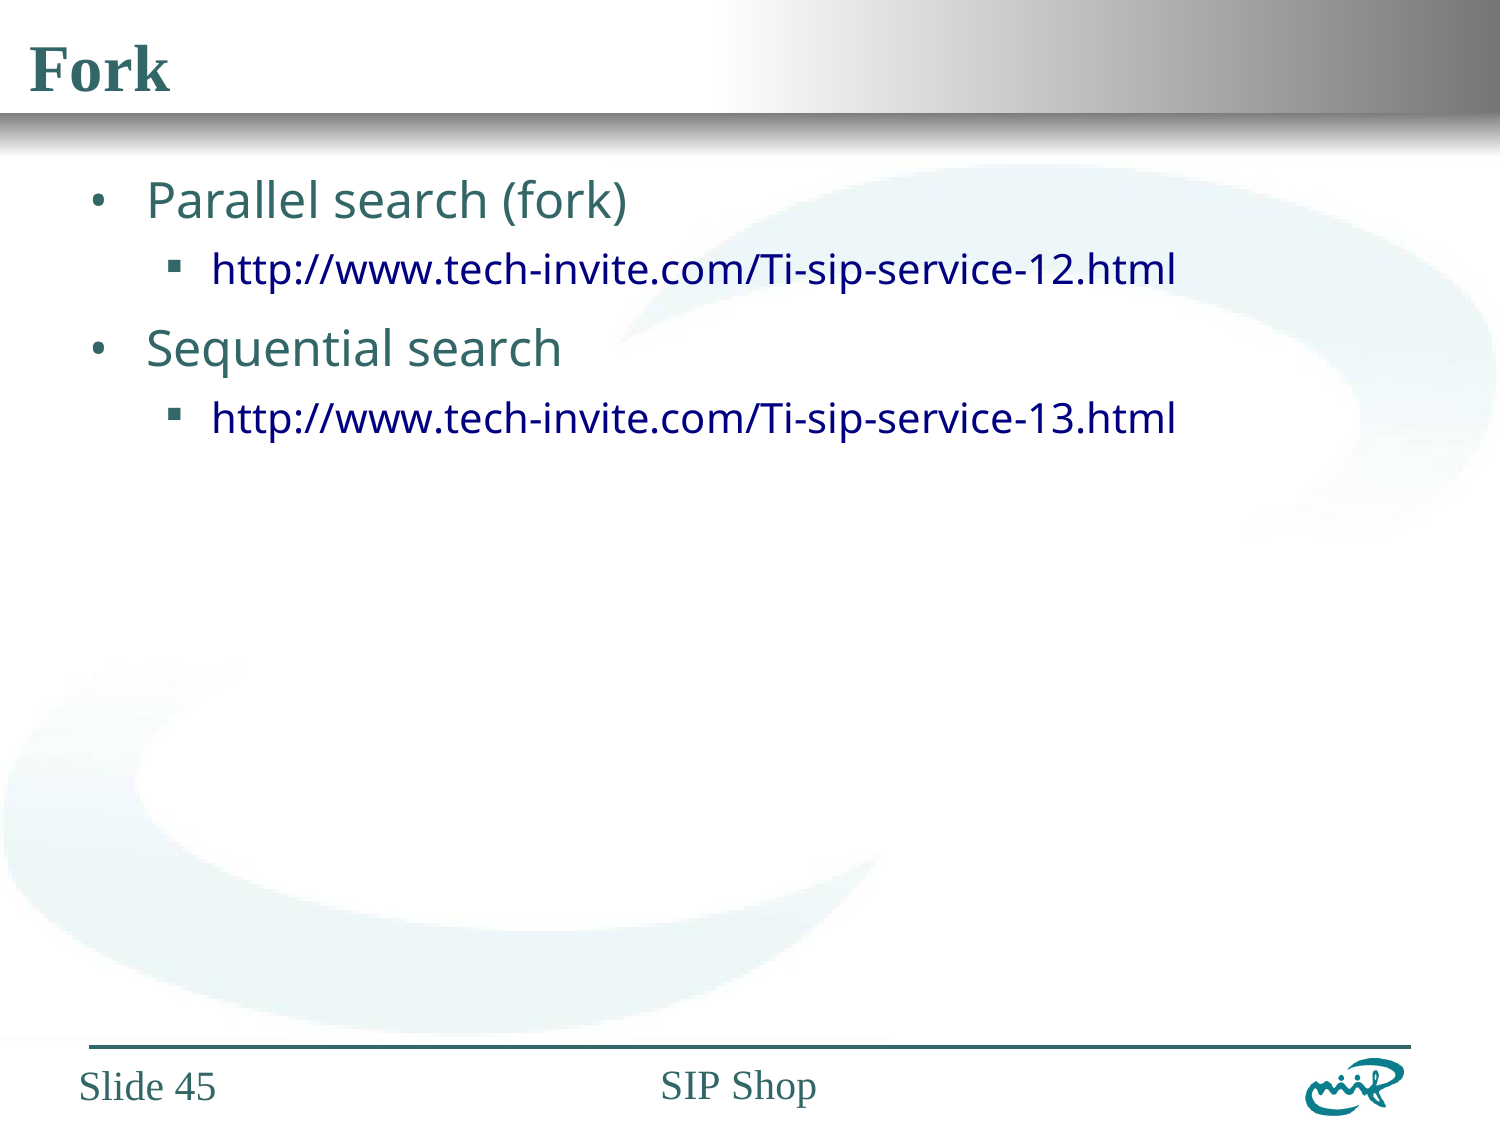

# Fork
Parallel search (fork)
http://www.tech-invite.com/Ti-sip-service-12.html
Sequential search
http://www.tech-invite.com/Ti-sip-service-13.html
45